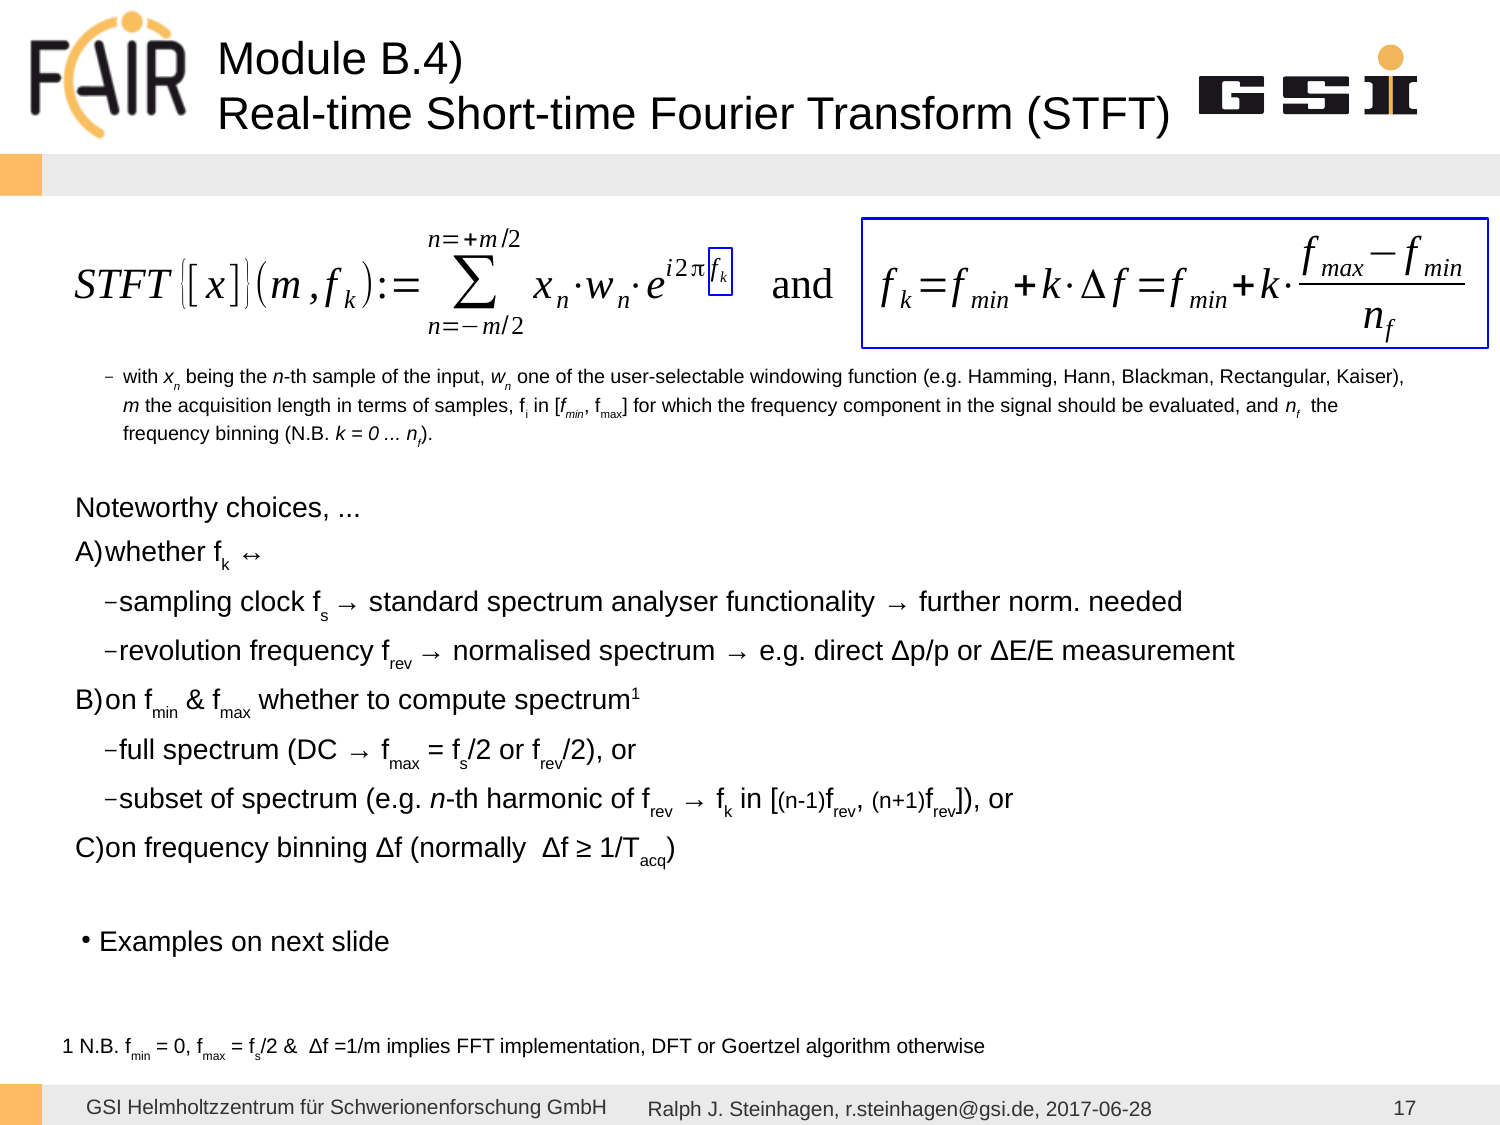

# Module B.4) Real-time Short-time Fourier Transform (STFT)
with xn being the n-th sample of the input, wn one of the user-selectable windowing function (e.g. Hamming, Hann, Blackman, Rectangular, Kaiser), m the acquisition length in terms of samples, fi in [fmin, fmax] for which the frequency component in the signal should be evaluated, and nf the frequency binning (N.B. k = 0 ... nf).
Noteworthy choices, ...
whether fk ↔
sampling clock fs → standard spectrum analyser functionality → further norm. needed
revolution frequency frev → normalised spectrum → e.g. direct Δp/p or ΔE/E measurement
on fmin & fmax whether to compute spectrum1
full spectrum (DC → fmax = fs/2 or frev/2), or
subset of spectrum (e.g. n-th harmonic of frev → fk in [(n-1)frev, (n+1)frev]), or
on frequency binning Δf (normally Δf ≥ 1/Tacq)
Examples on next slide
1 N.B. fmin = 0, fmax = fs/2 & Δf =1/m implies FFT implementation, DFT or Goertzel algorithm otherwise